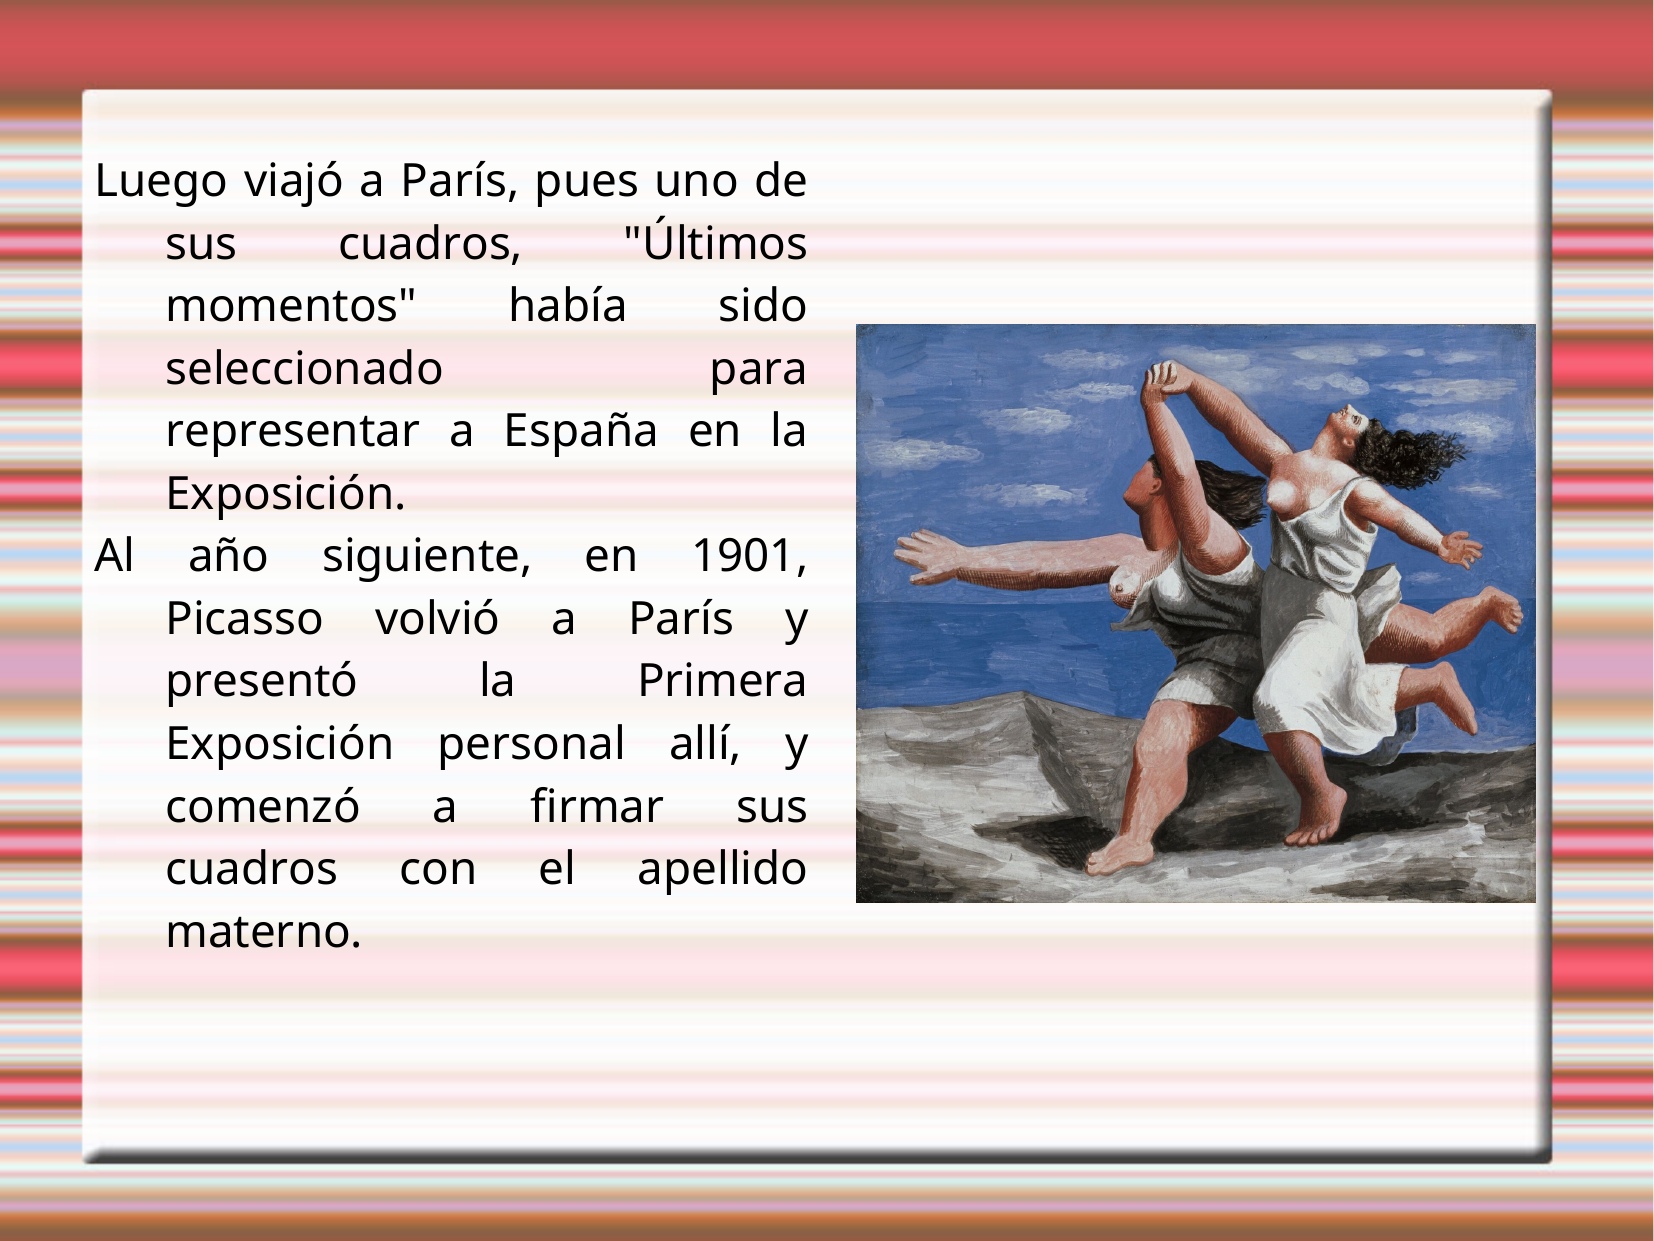

#
Luego viajó a París, pues uno de sus cuadros, "Últimos momentos" había sido seleccionado para representar a España en la Exposición.
Al año siguiente, en 1901, Picasso volvió a París y presentó la Primera Exposición personal allí, y comenzó a firmar sus cuadros con el apellido materno.